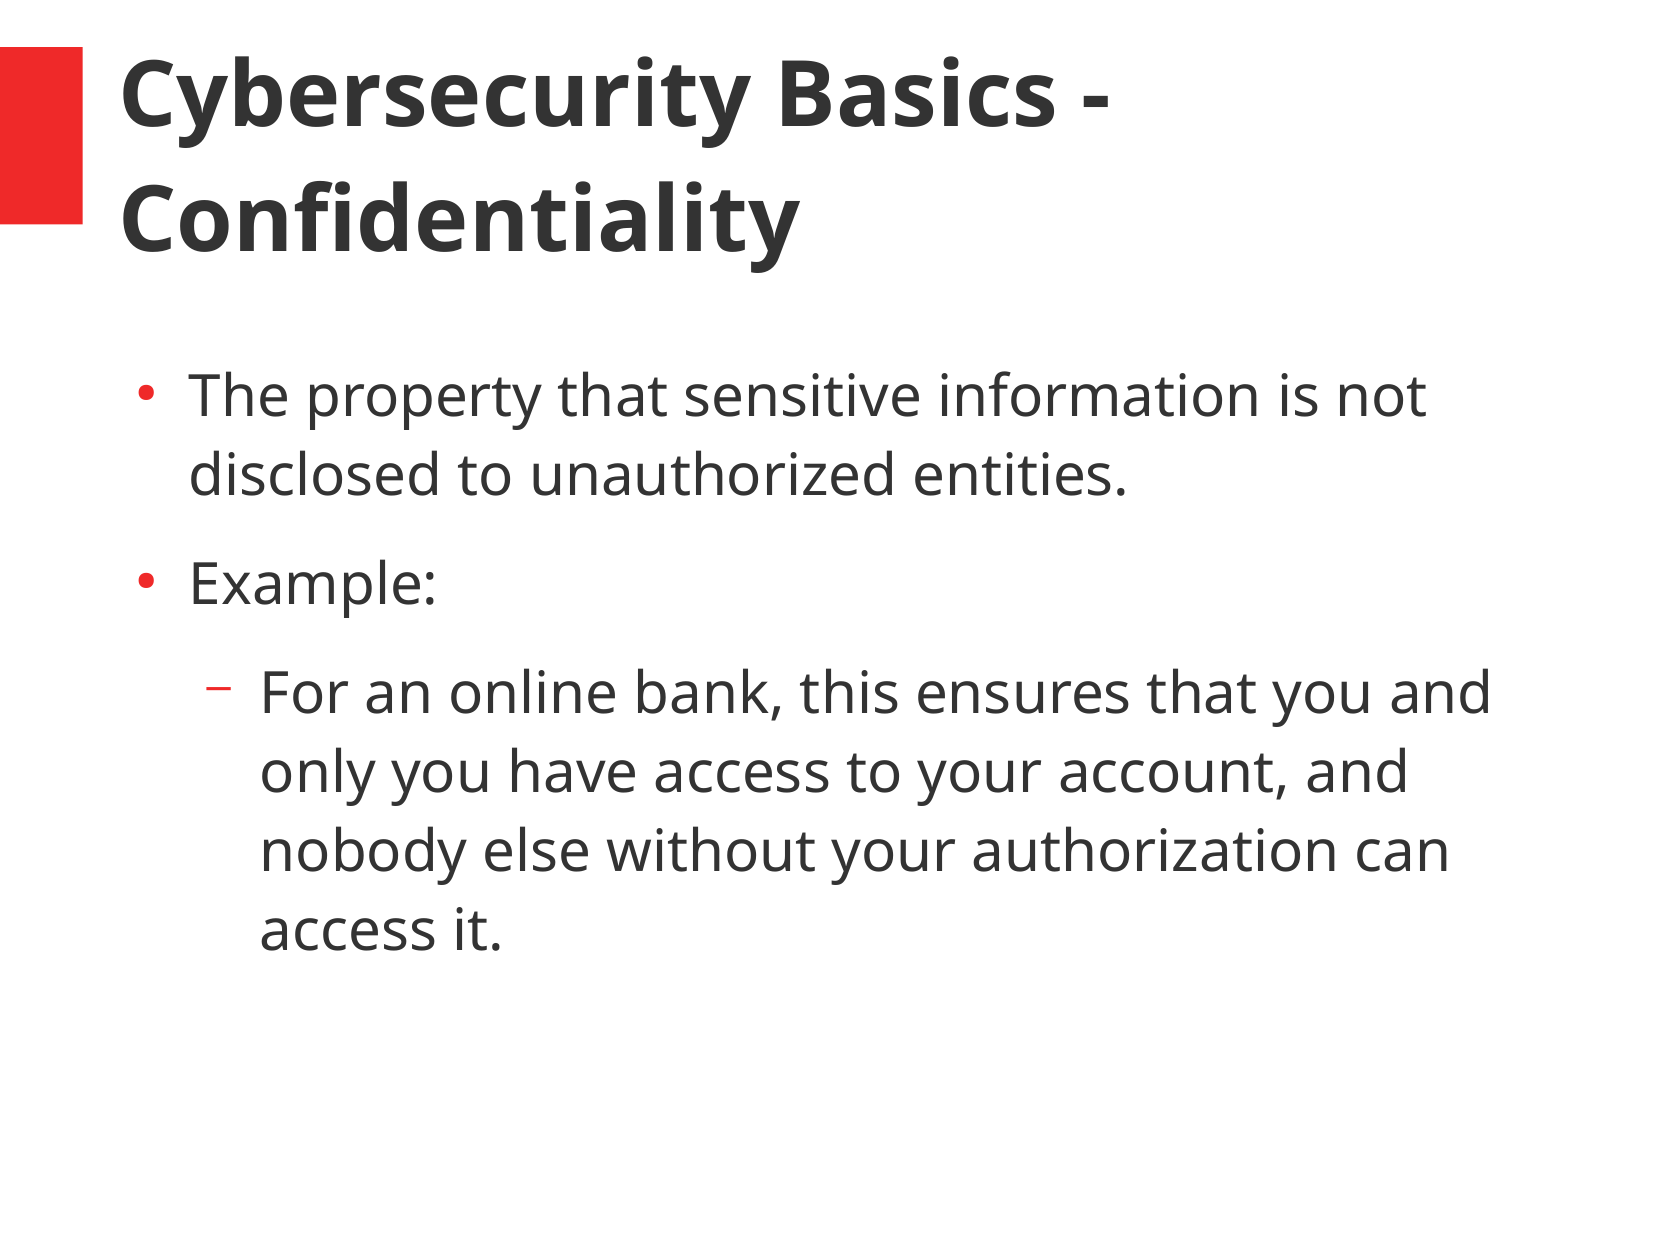

# Cybersecurity Basics - Confidentiality
The property that sensitive information is not disclosed to unauthorized entities.
Example:
For an online bank, this ensures that you and only you have access to your account, and nobody else without your authorization can access it.